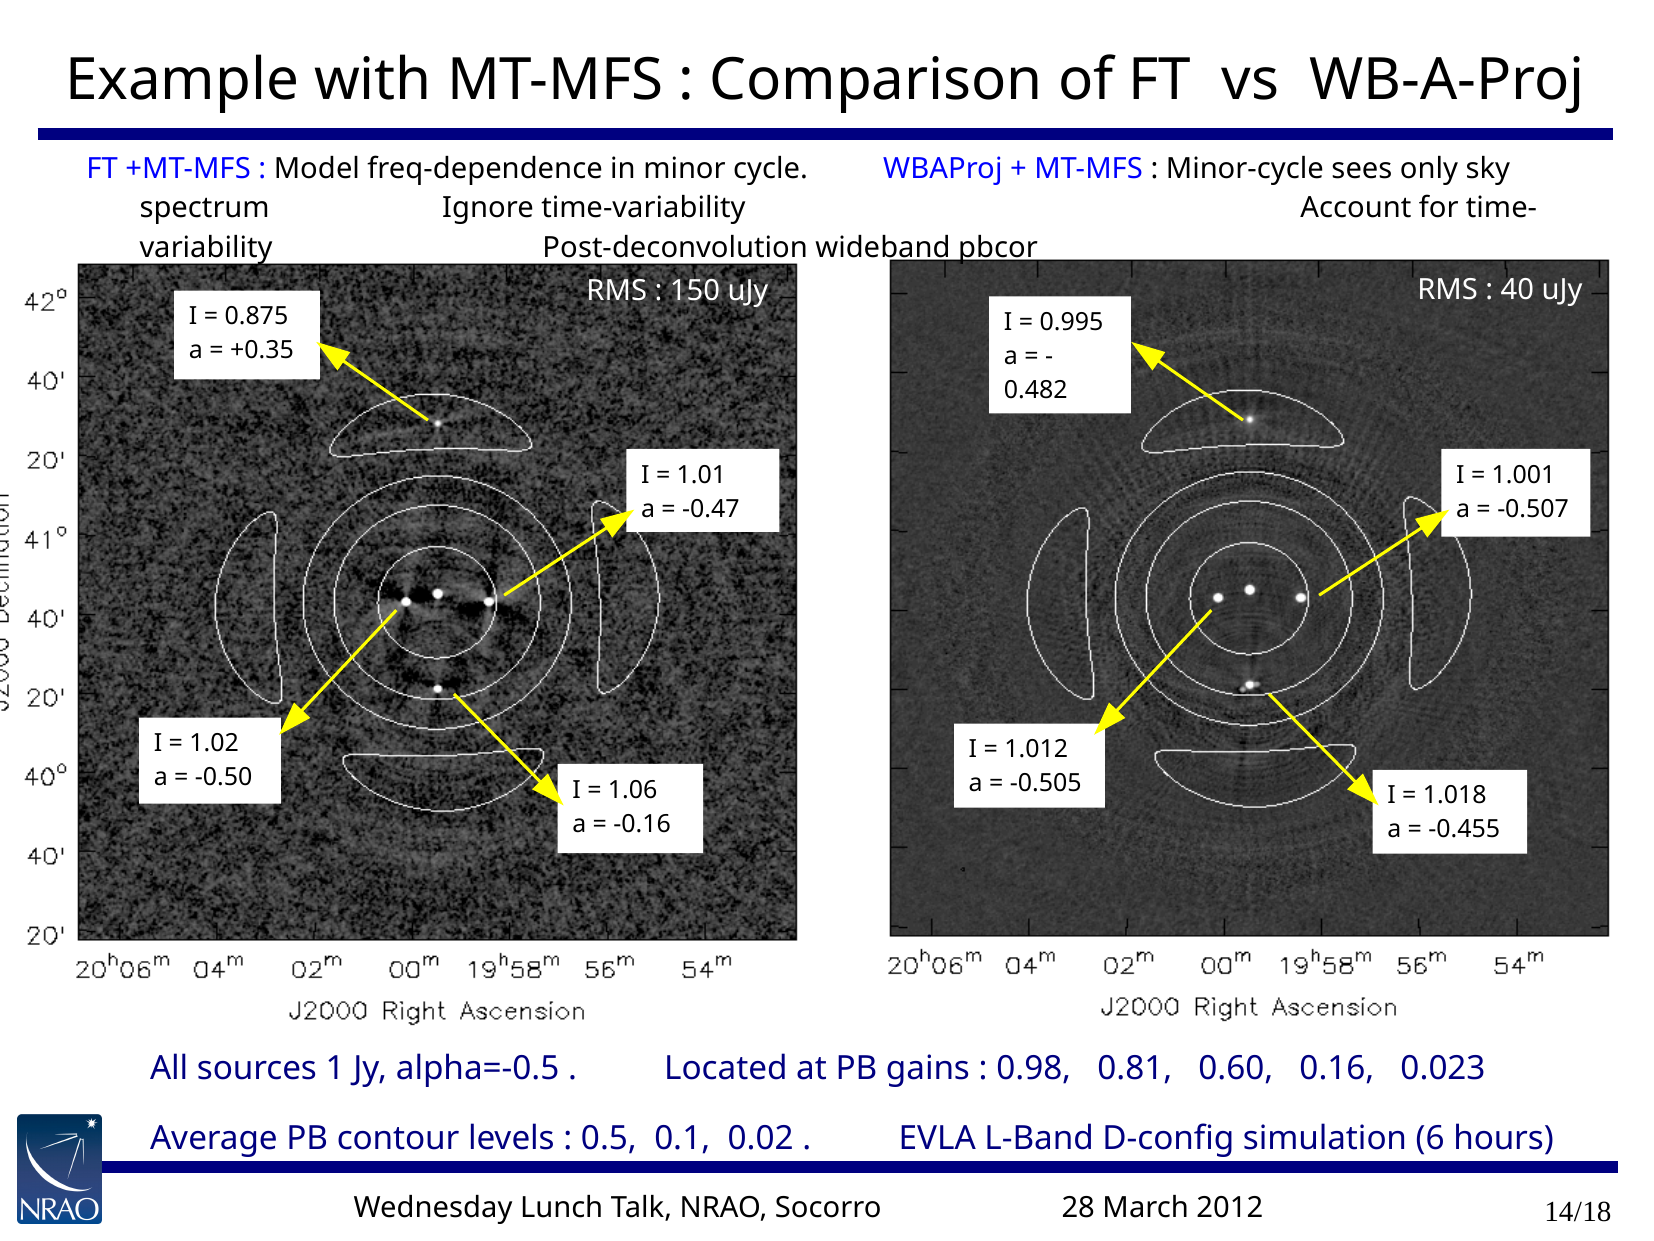

# Example with MT-MFS : Comparison of FT vs WB-A-Proj
FT +MT-MFS : Model freq-dependence in minor cycle. WBAProj + MT-MFS : Minor-cycle sees only sky spectrum Ignore time-variability Account for time-variability Post-deconvolution wideband pbcor
RMS : 40 uJy
RMS : 150 uJy
I = 0.875
a = +0.35
I = 0.995
a = -0.482
I = 1.01
a = -0.47
I = 1.001
a = -0.507
I = 1.02
a = -0.50
I = 1.012
a = -0.505
I = 1.06
a = -0.16
I = 1.018
a = -0.455
All sources 1 Jy, alpha=-0.5 . Located at PB gains : 0.98, 0.81, 0.60, 0.16, 0.023
Average PB contour levels : 0.5, 0.1, 0.02 . EVLA L-Band D-config simulation (6 hours)
14